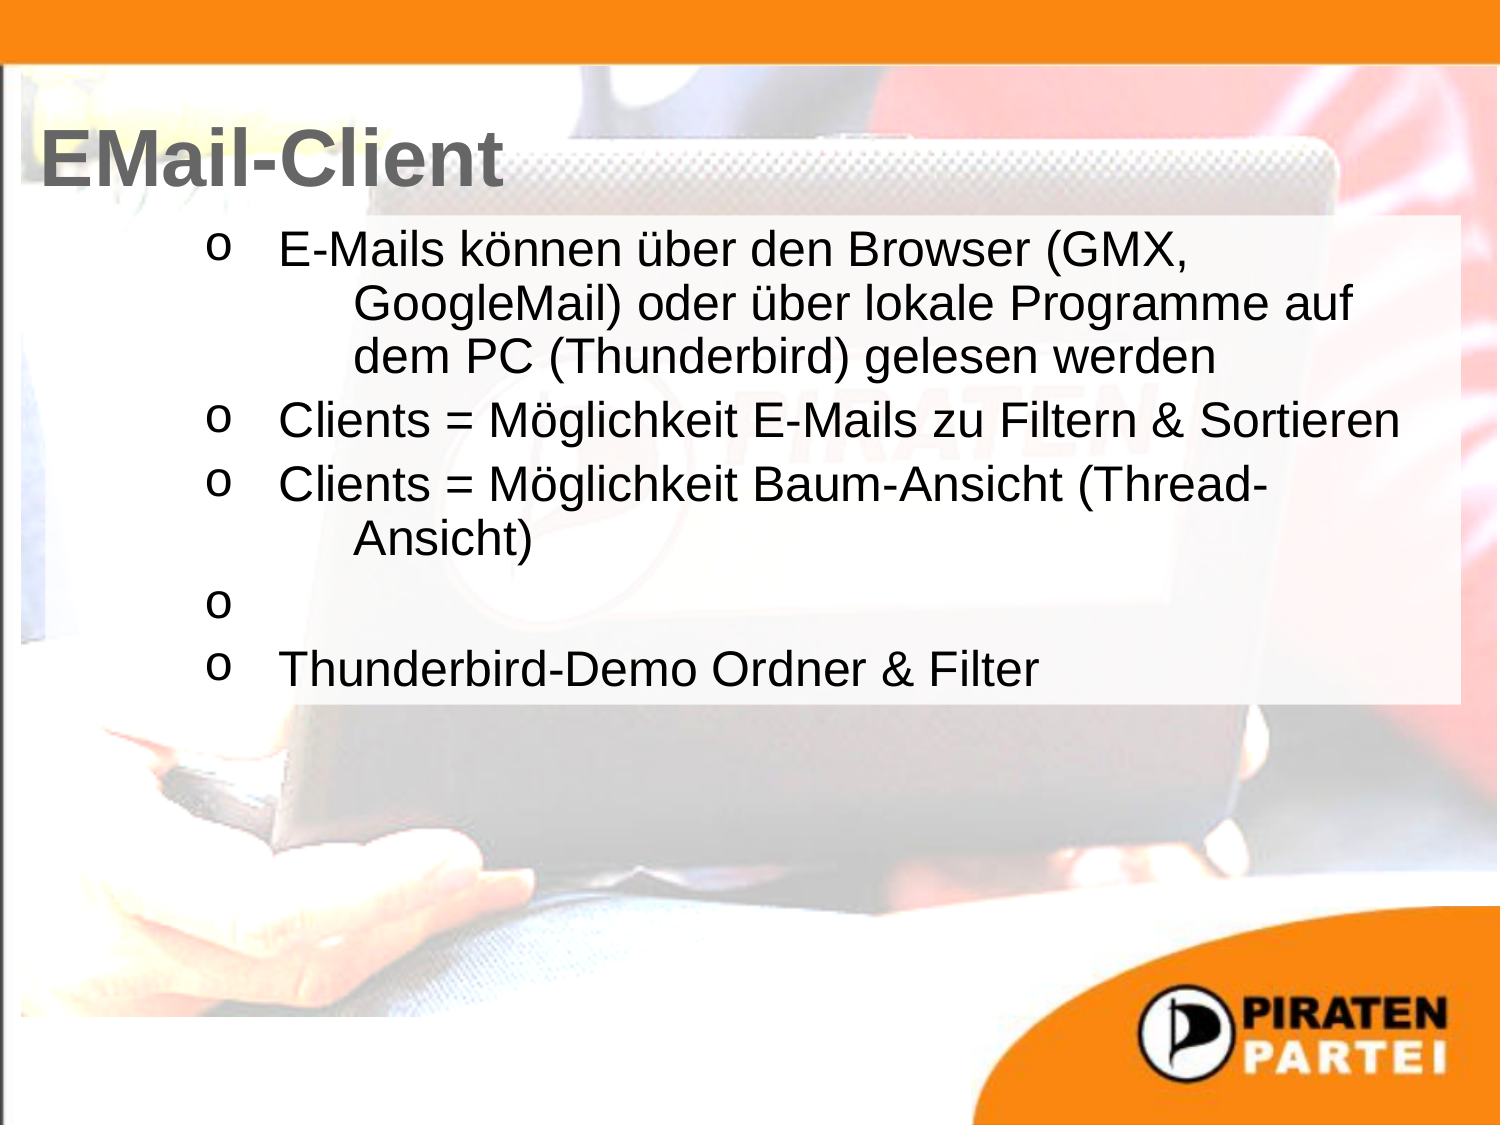

EMail-Client
# E-Mails können über den Browser (GMX, GoogleMail) oder über lokale Programme auf dem PC (Thunderbird) gelesen werden
Clients = Möglichkeit E-Mails zu Filtern & Sortieren
Clients = Möglichkeit Baum-Ansicht (Thread-Ansicht)
Thunderbird-Demo Ordner & Filter